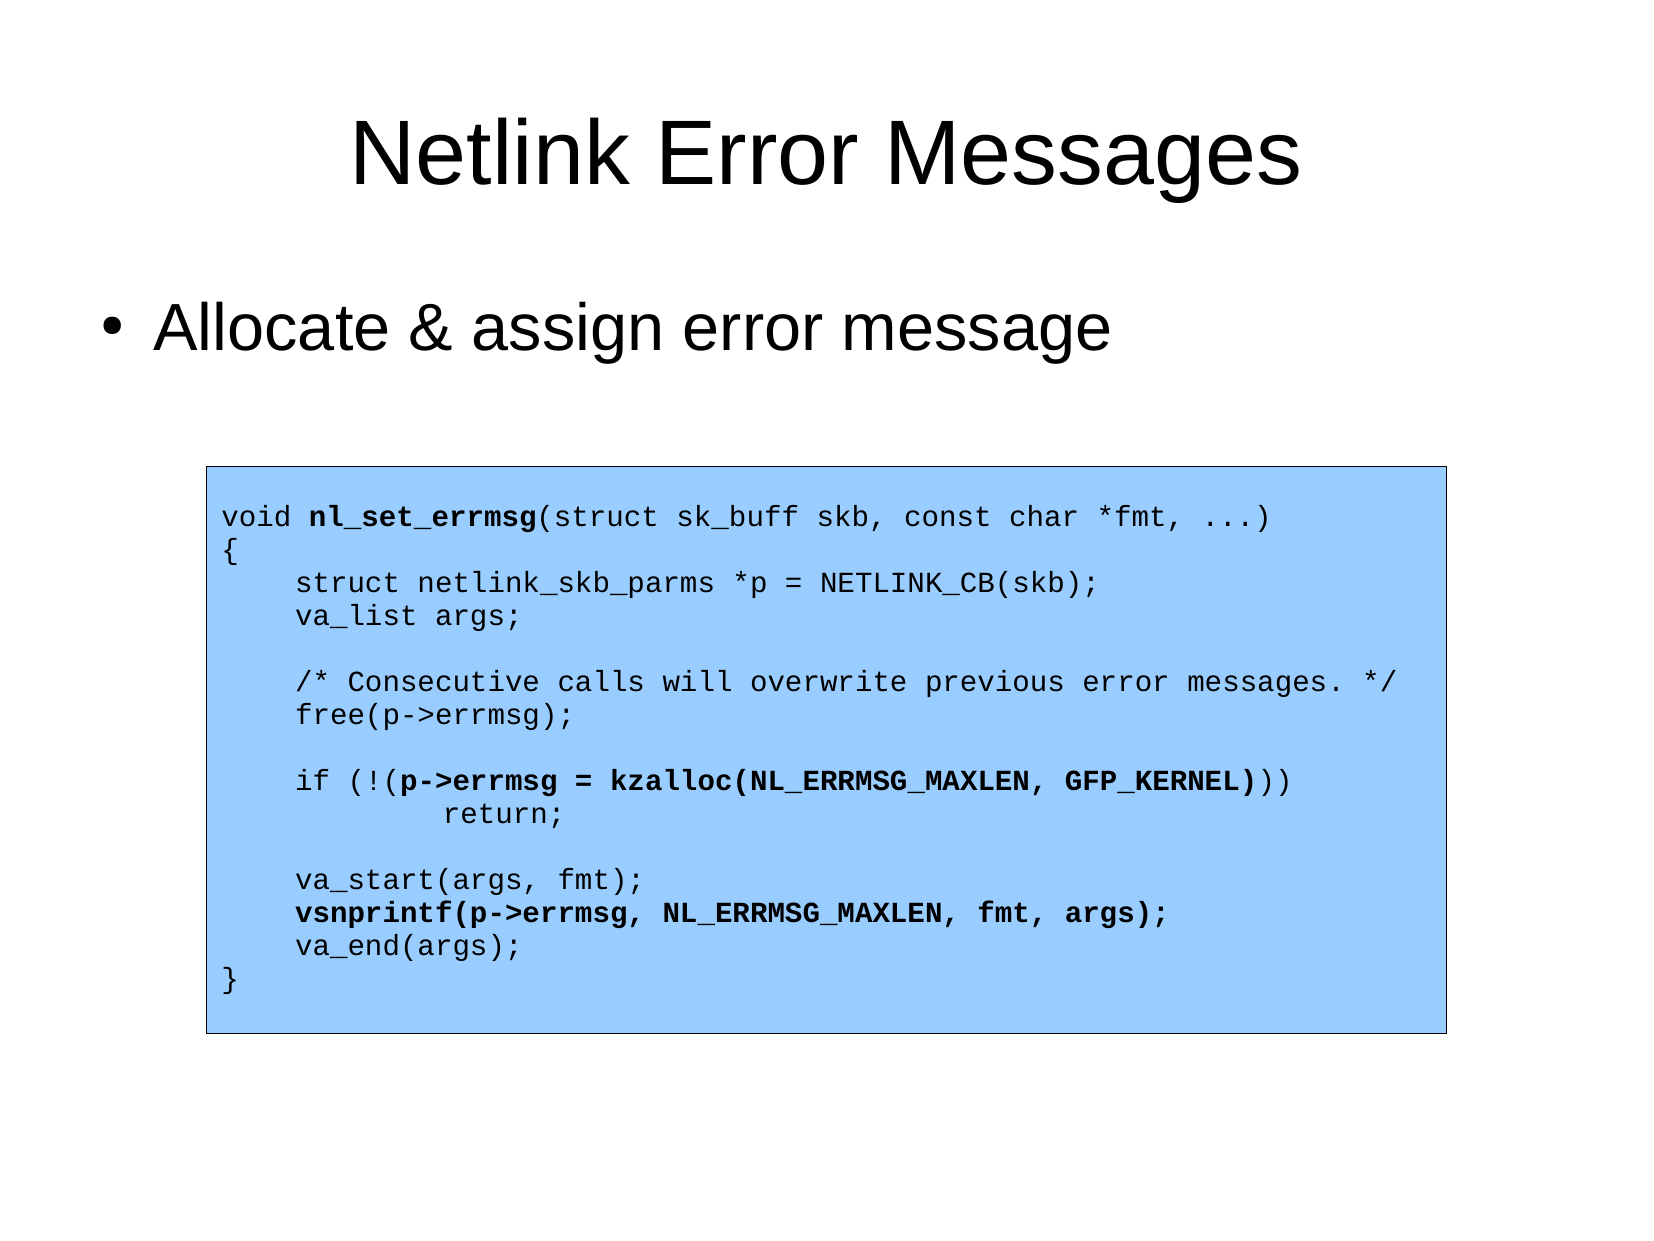

# Netlink Error Messages
Allocate & assign error message
void nl_set_errmsg(struct sk_buff skb, const char *fmt, ...)
{
	struct netlink_skb_parms *p = NETLINK_CB(skb);
	va_list args;
	/* Consecutive calls will overwrite previous error messages. */
	free(p->errmsg);
	if (!(p->errmsg = kzalloc(NL_ERRMSG_MAXLEN, GFP_KERNEL)))
			return;
	va_start(args, fmt);
	vsnprintf(p->errmsg, NL_ERRMSG_MAXLEN, fmt, args);
	va_end(args);
}